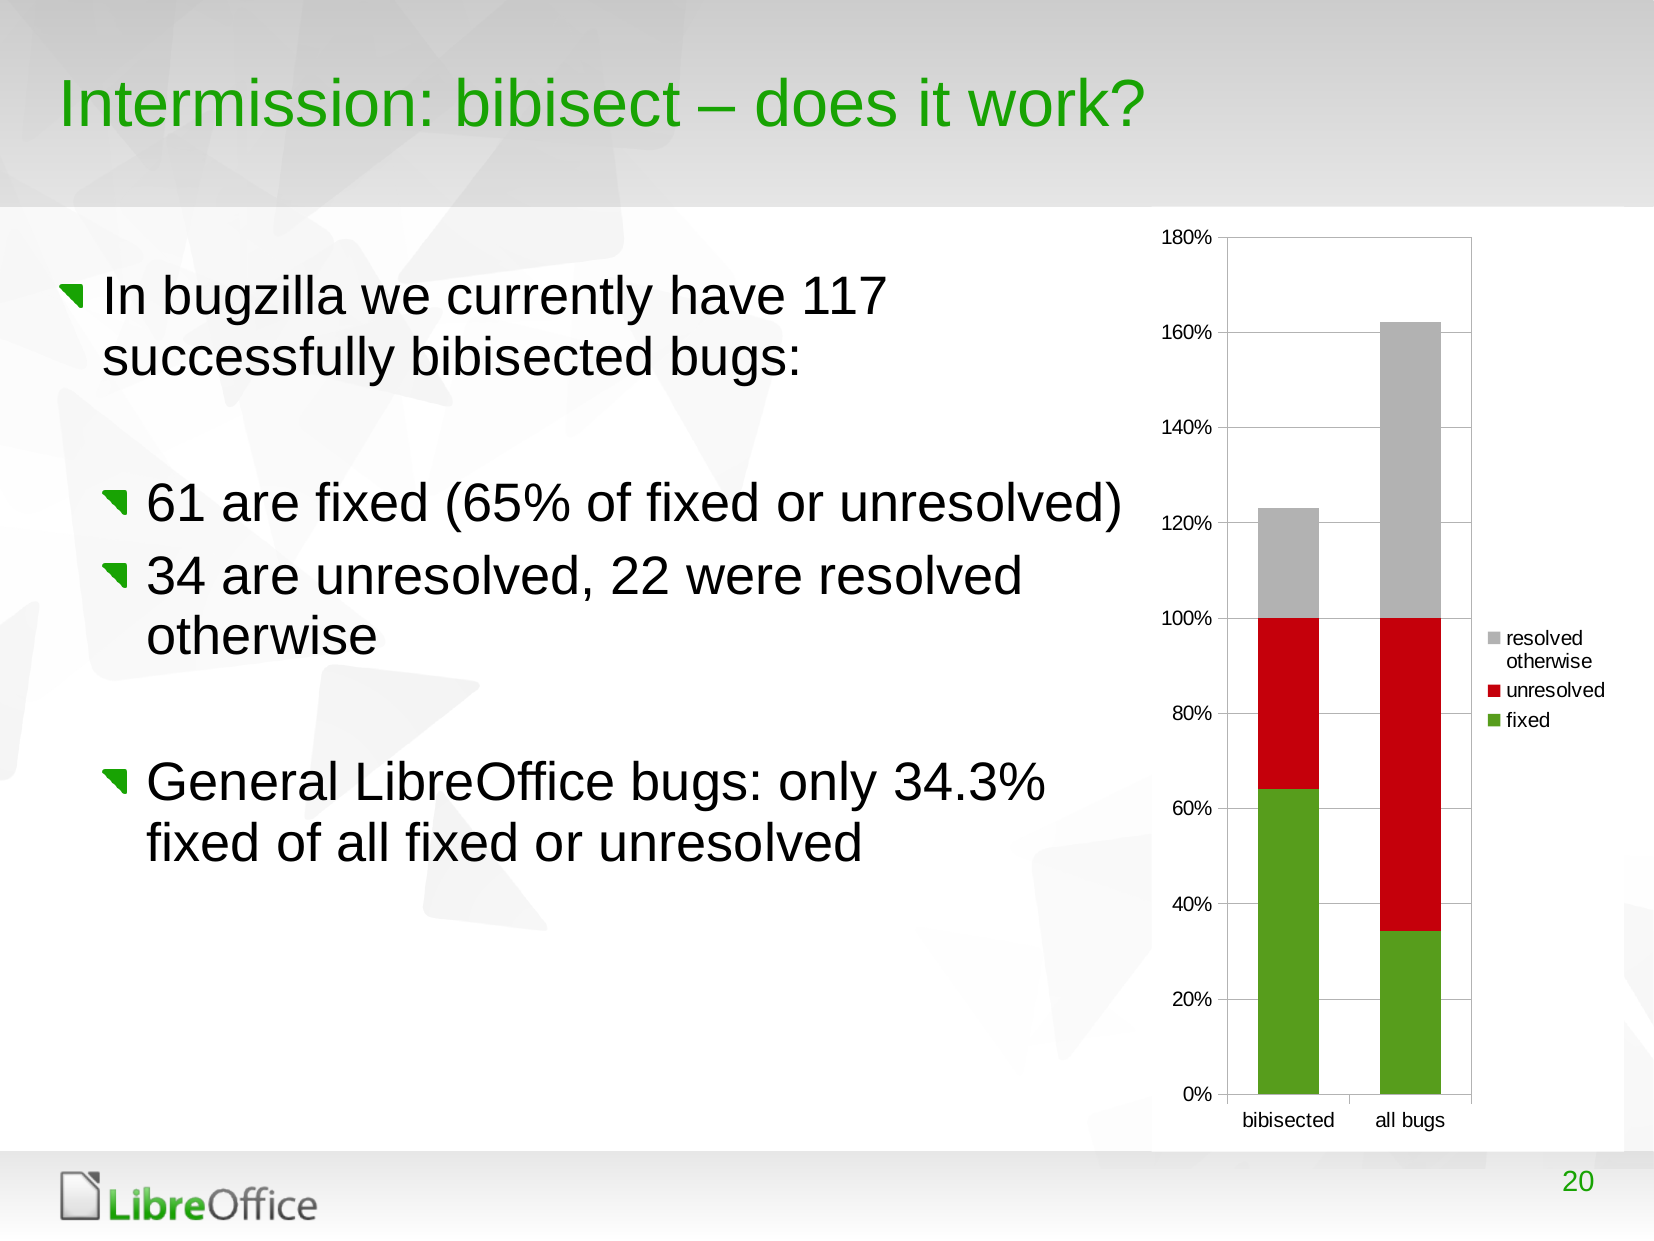

# Intermission: bibisect – does it work?
### Chart
| Category | fixed | unresolved | resolved otherwise |
|---|---|---|---|
| bibisected | 0.642105263157895 | 0.357894736842105 | 0.231578947368421 |
| all bugs | 0.343553838725254 | 0.656446161274747 | 0.621760824078545 |In bugzilla we currently have 117 successfully bibisected bugs:
61 are fixed (65% of fixed or unresolved)
34 are unresolved, 22 were resolved otherwise
General LibreOffice bugs: only 34.3% fixed of all fixed or unresolved
20